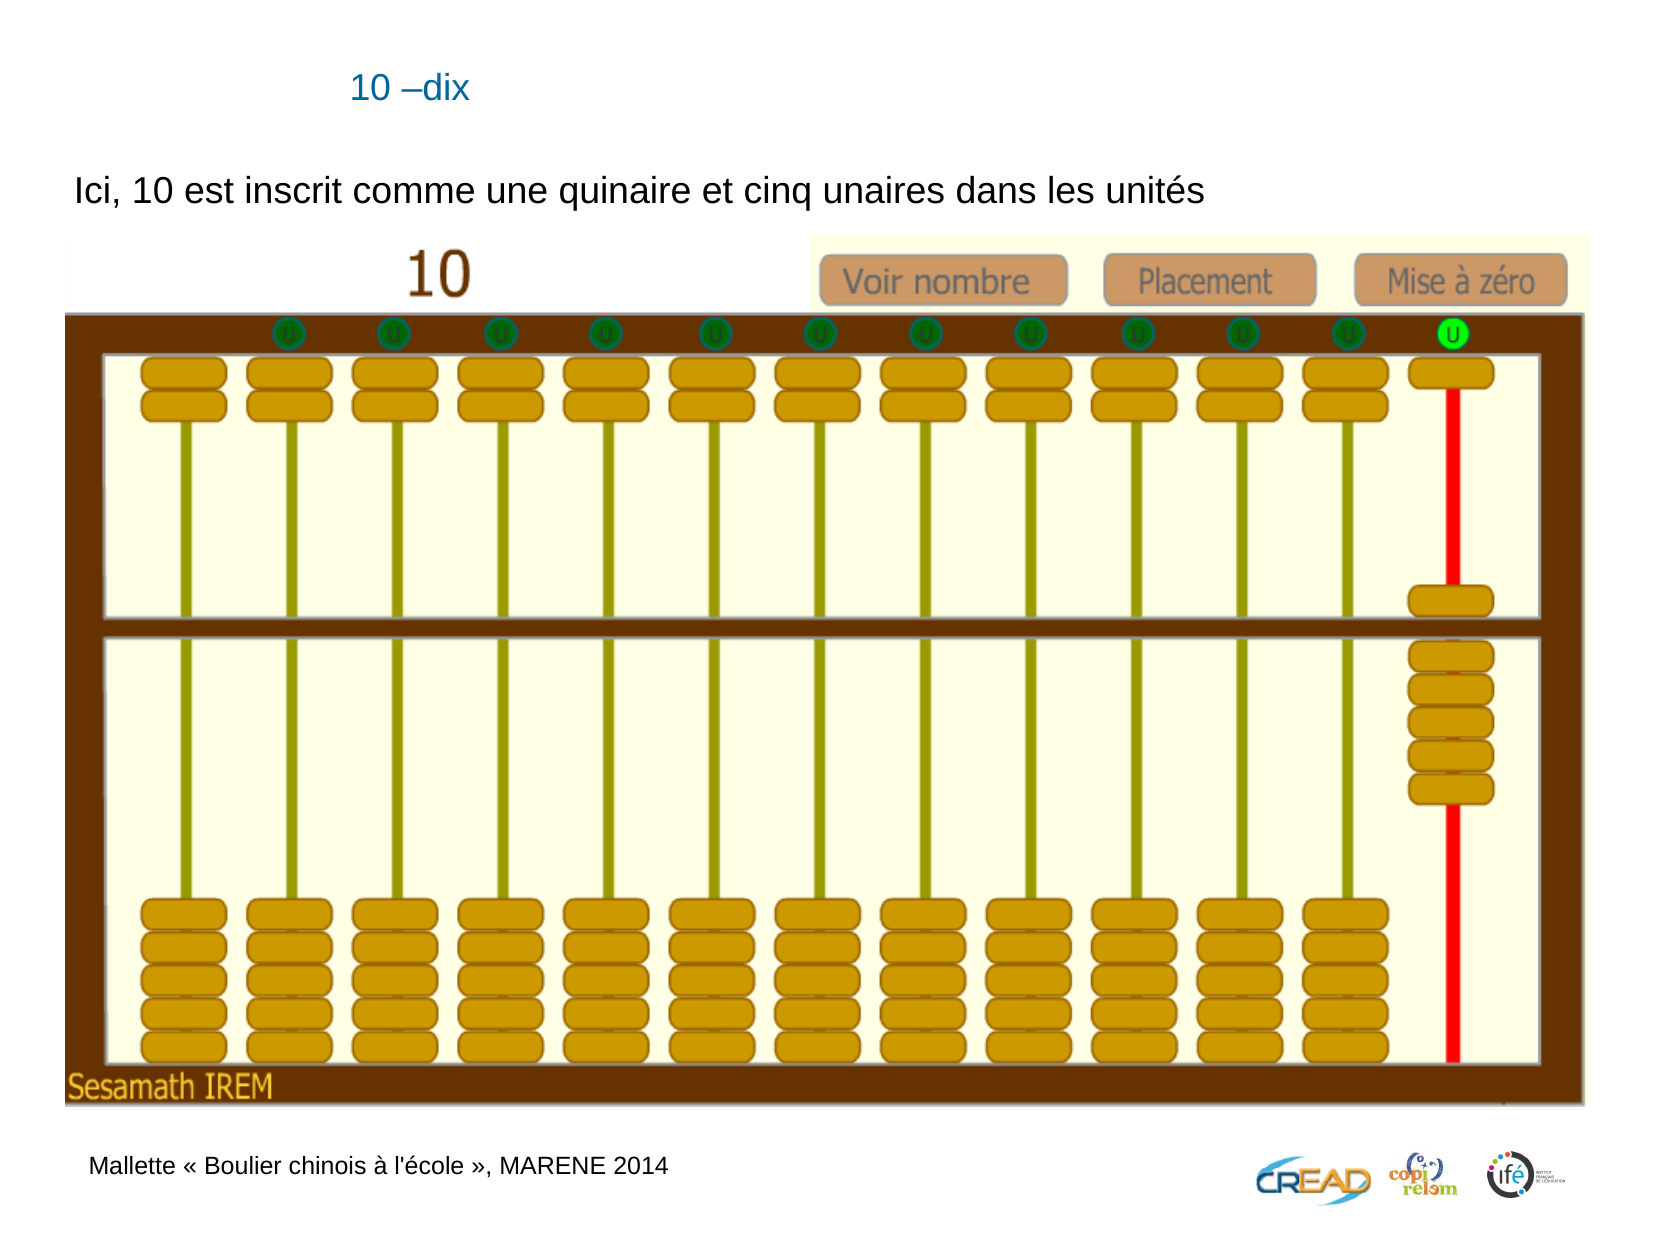

10 –dix
Ici, 10 est inscrit comme une quinaire et cinq unaires dans les unités